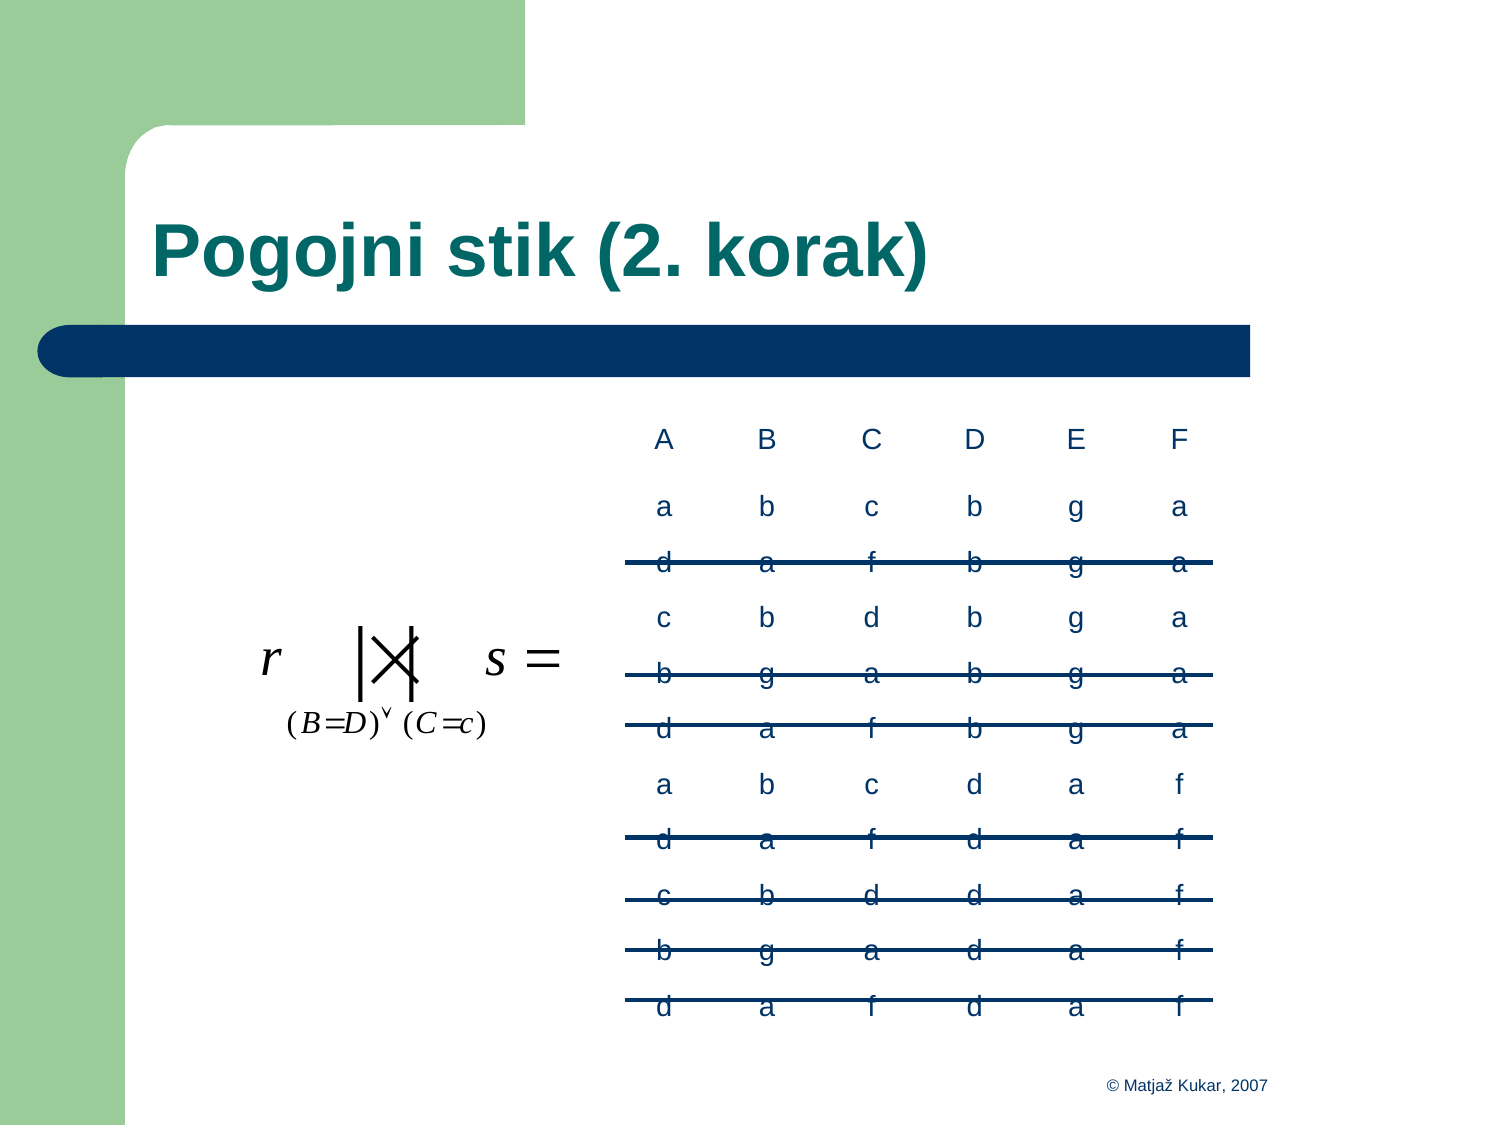

# Pogojni stik (2. korak)
| A | B | C | D | E | F |
| --- | --- | --- | --- | --- | --- |
| a | b | c | b | g | a |
| d | a | f | b | g | a |
| c | b | d | b | g | a |
| b | g | a | b | g | a |
| d | a | f | b | g | a |
| a | b | c | d | a | f |
| d | a | f | d | a | f |
| c | b | d | d | a | f |
| b | g | a | d | a | f |
| d | a | f | d | a | f |
© Matjaž Kukar, 2007